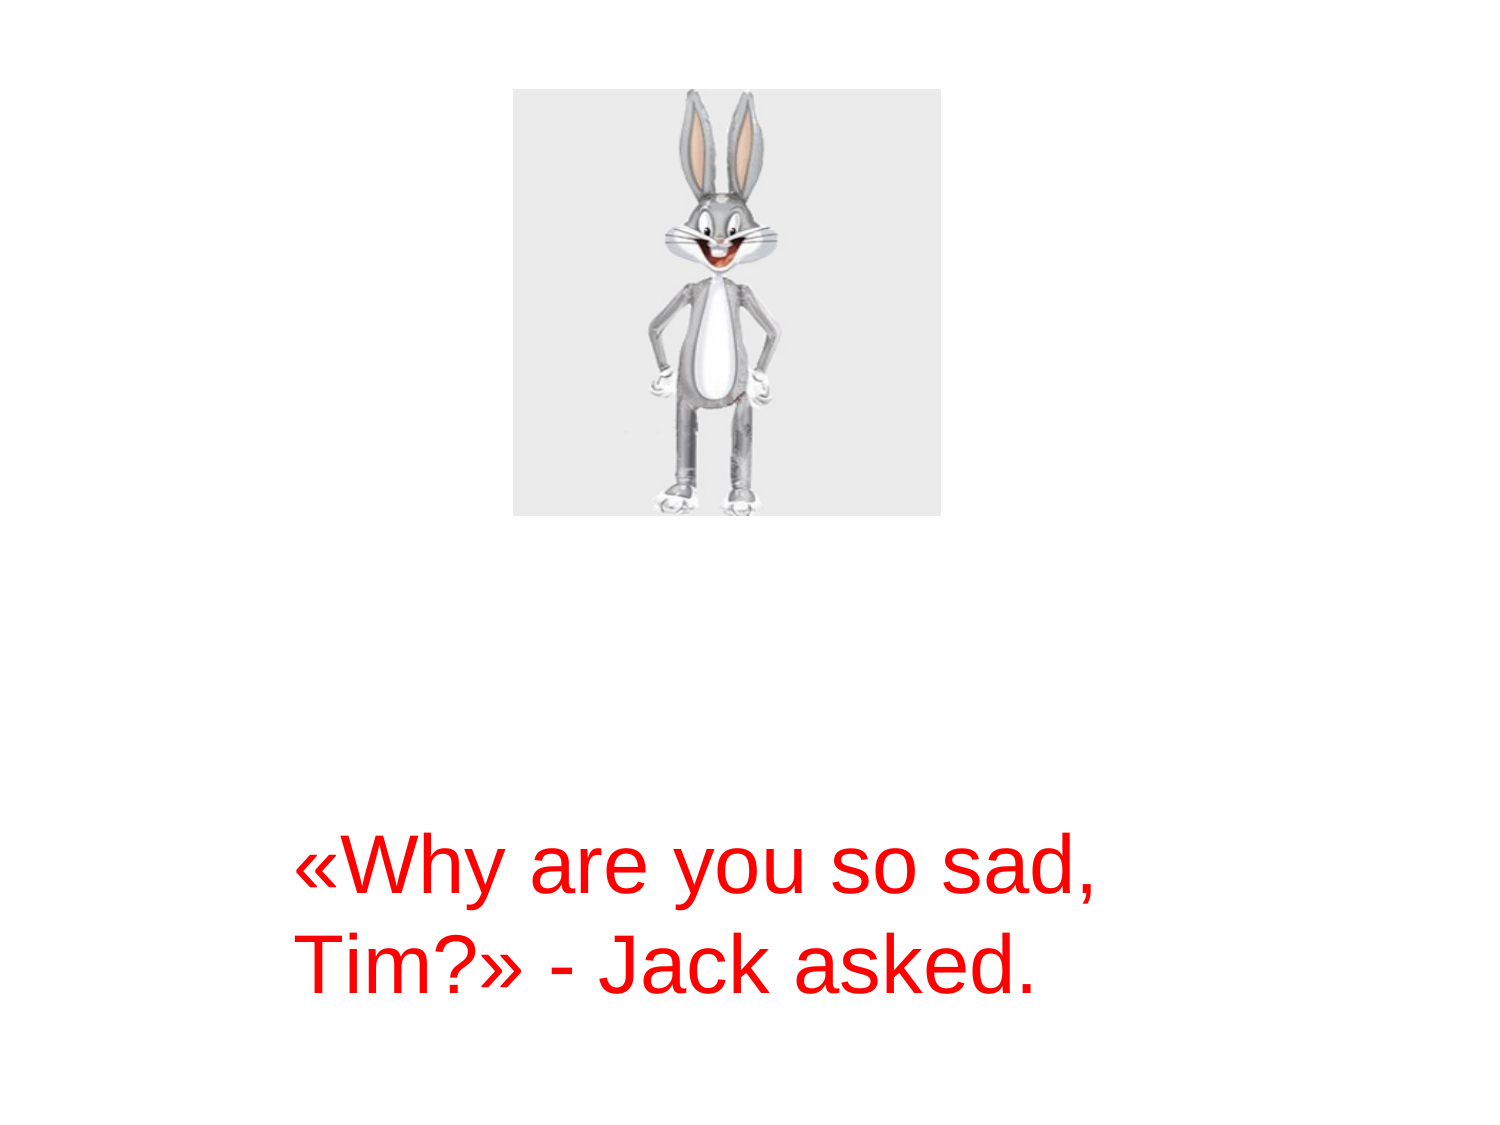

# «Why are you so sad, Tim?» - Jack asked.